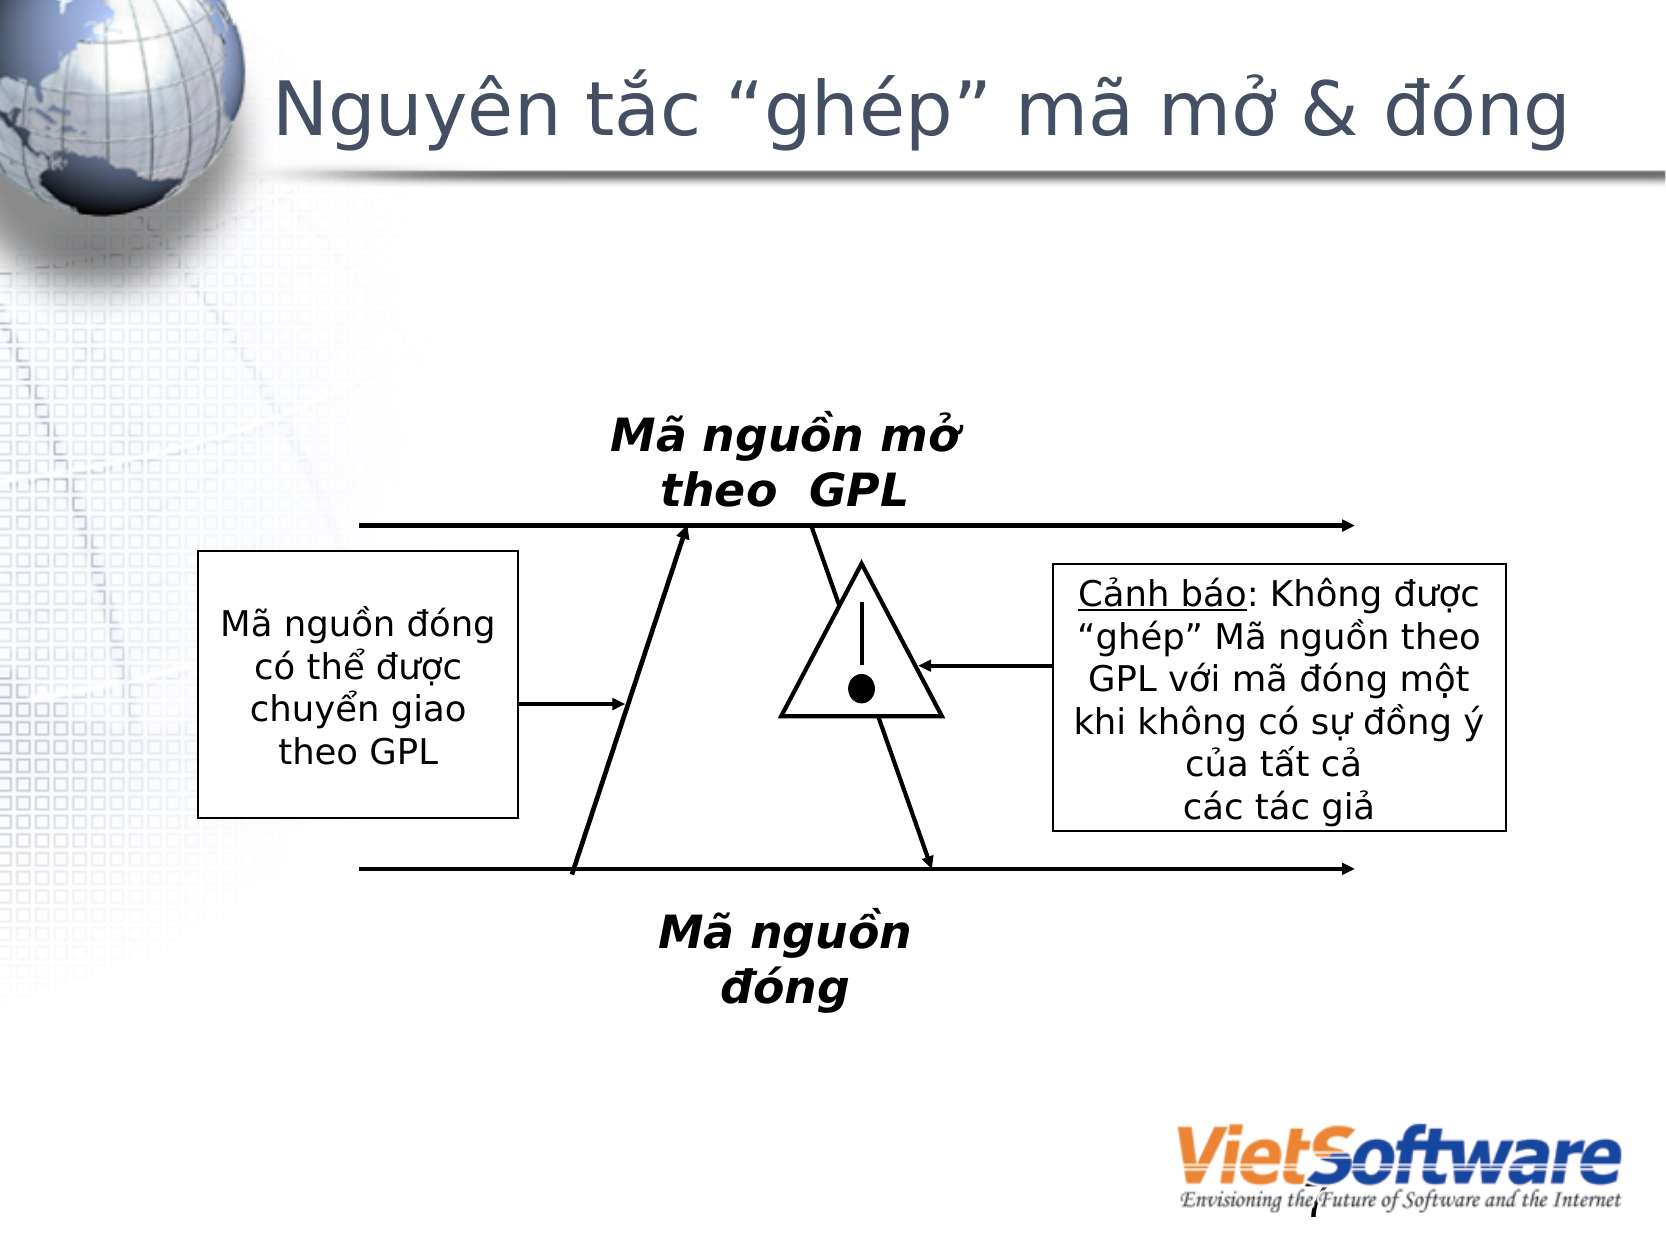

# Nguyên tắc “ghép” mã mở & đóng
Mã nguồn mở theo GPL
Mã nguồn đóng có thể được chuyển giao theo GPL
Cảnh báo: Không được “ghép” Mã nguồn theo GPL với mã đóng một khi không có sự đồng ý của tất cả
các tác giả
Mã nguồn đóng
7